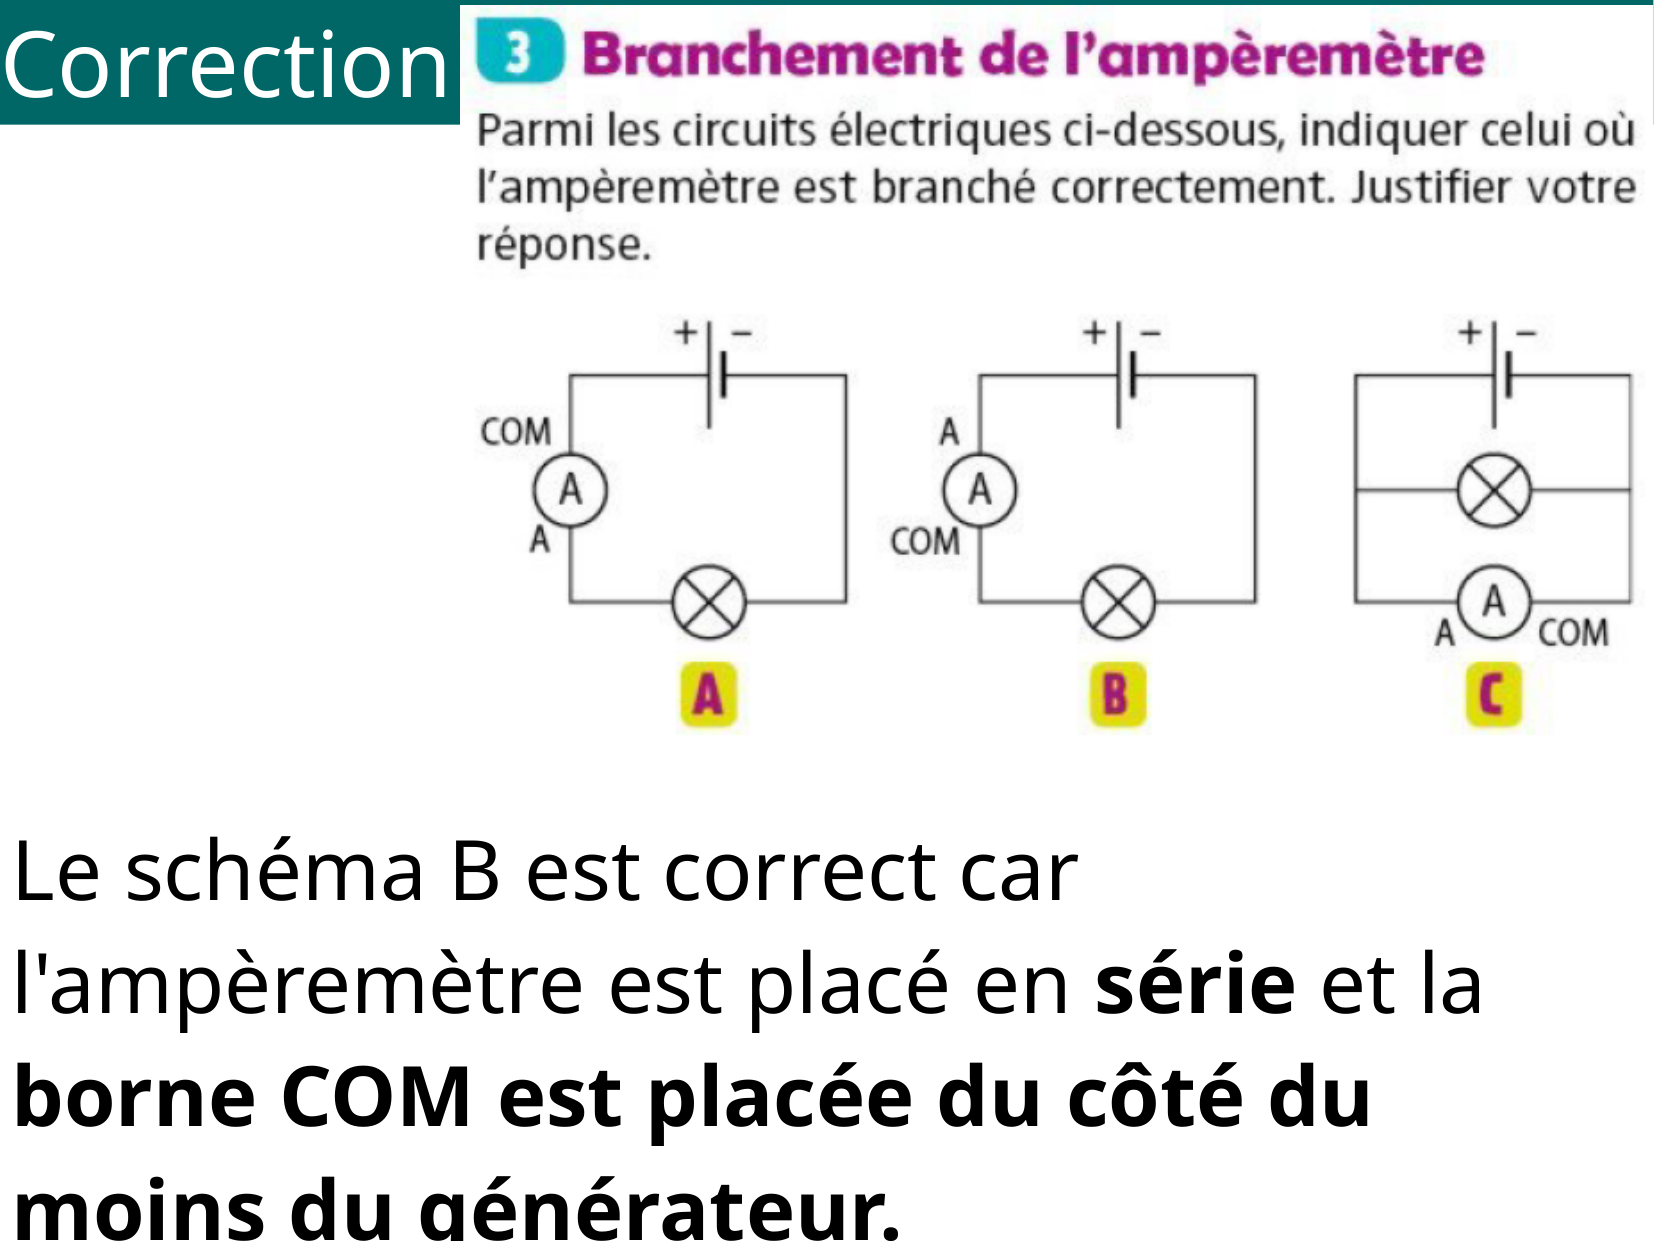

# Correction
Le schéma B est correct car l'ampèremètre est placé en série et la borne COM est placée du côté du moins du générateur.